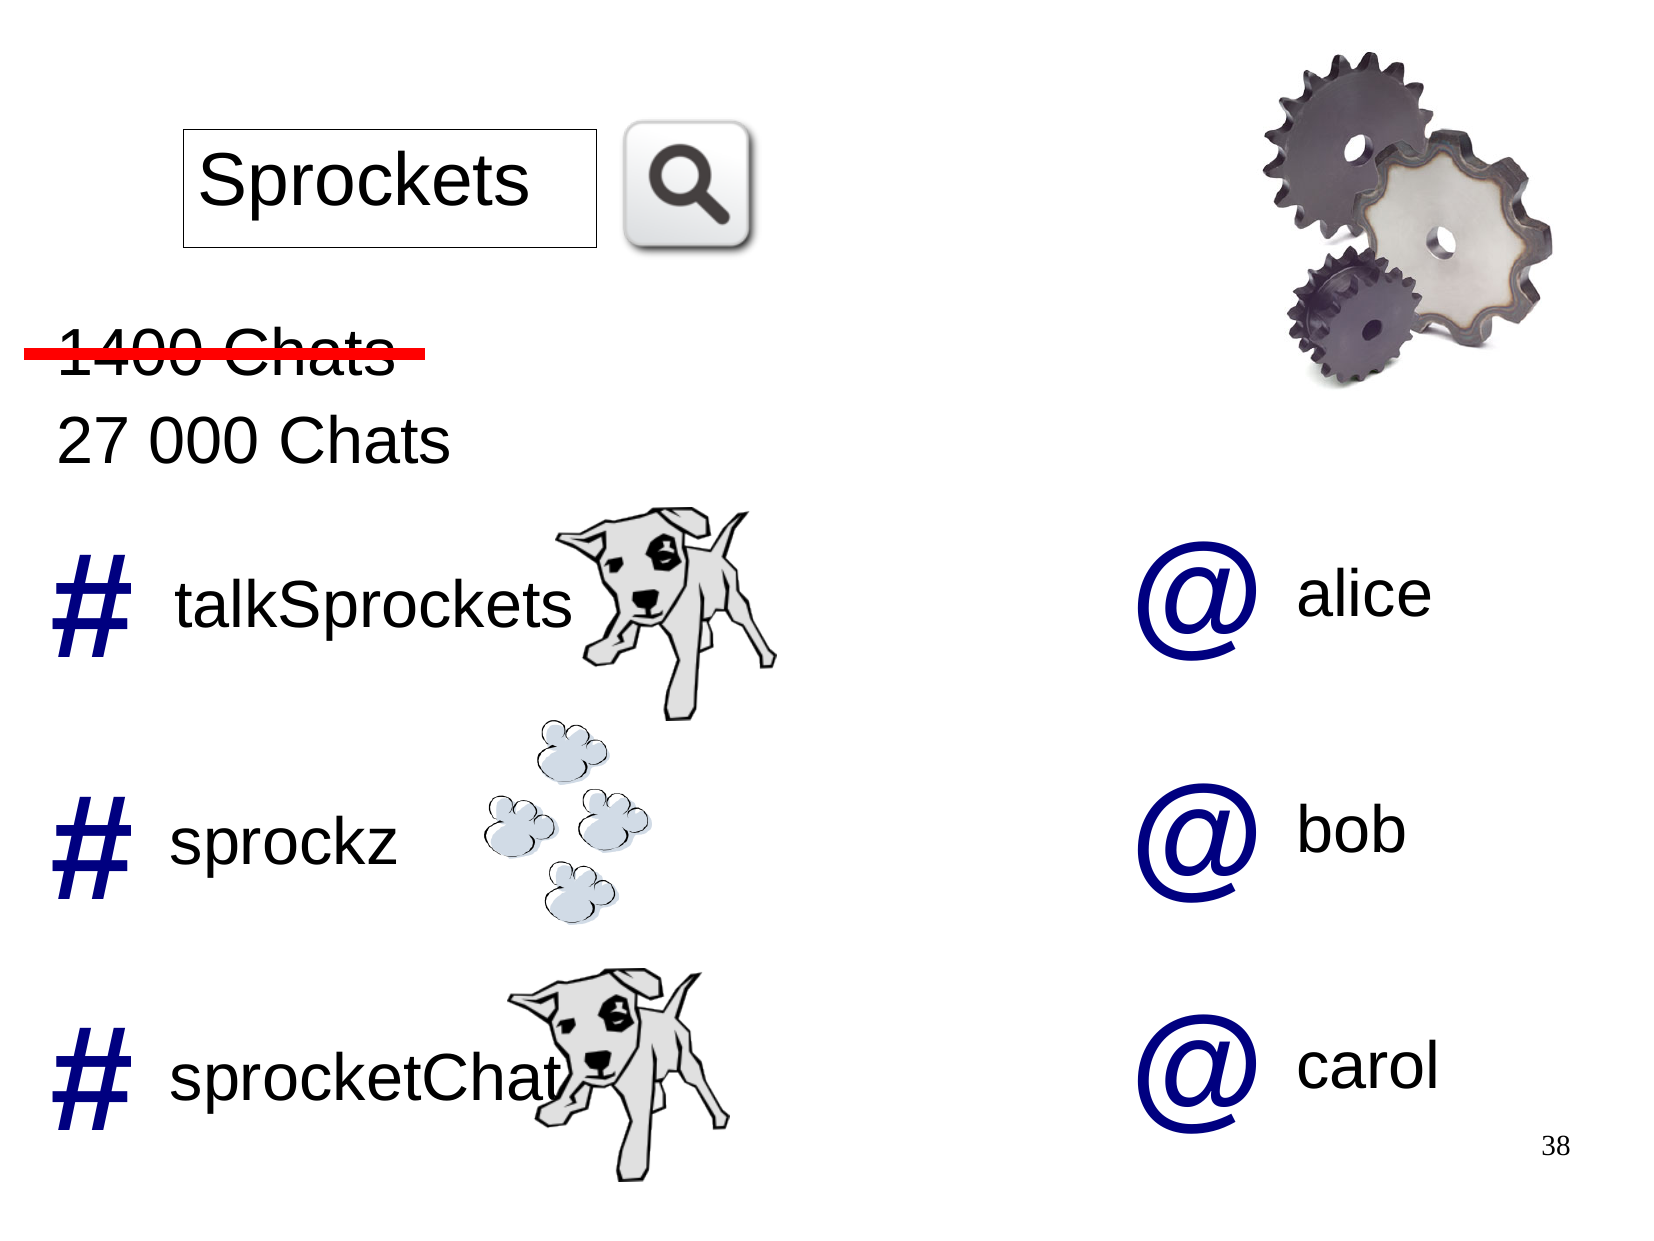

Sprockets
1400 Chats
27 000 Chats
@
alice
@
bob
@
carol
#
talkSprockets
#
sprockz
#
sprocketChat
38